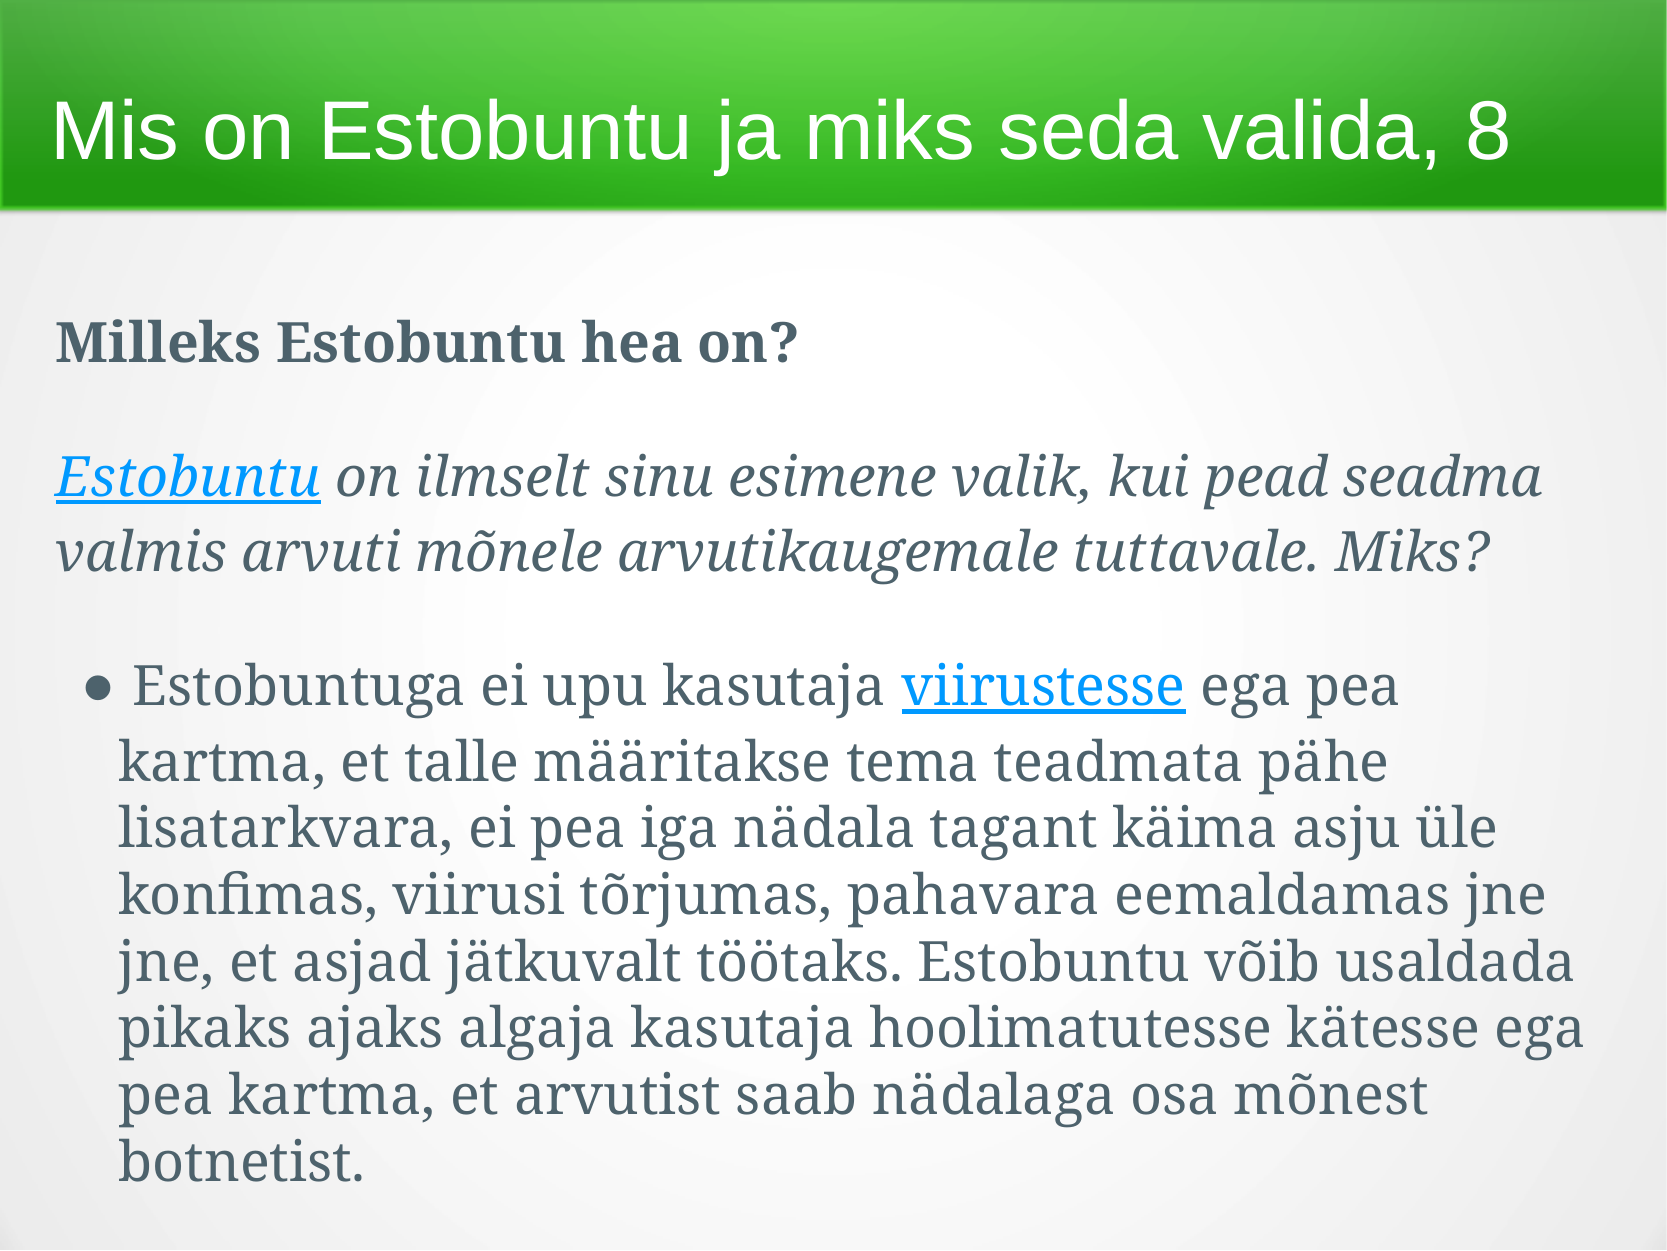

# Mis on Estobuntu ja miks seda valida, 8
Milleks Estobuntu hea on?
Estobuntu on ilmselt sinu esimene valik, kui pead seadma valmis arvuti mõnele arvutikaugemale tuttavale. Miks?
 Estobuntuga ei upu kasutaja viirustesse ega pea kartma, et talle määritakse tema teadmata pähe lisatarkvara, ei pea iga nädala tagant käima asju üle konfimas, viirusi tõrjumas, pahavara eemaldamas jne jne, et asjad jätkuvalt töötaks. Estobuntu võib usaldada pikaks ajaks algaja kasutaja hoolimatutesse kätesse ega pea kartma, et arvutist saab nädalaga osa mõnest botnetist.